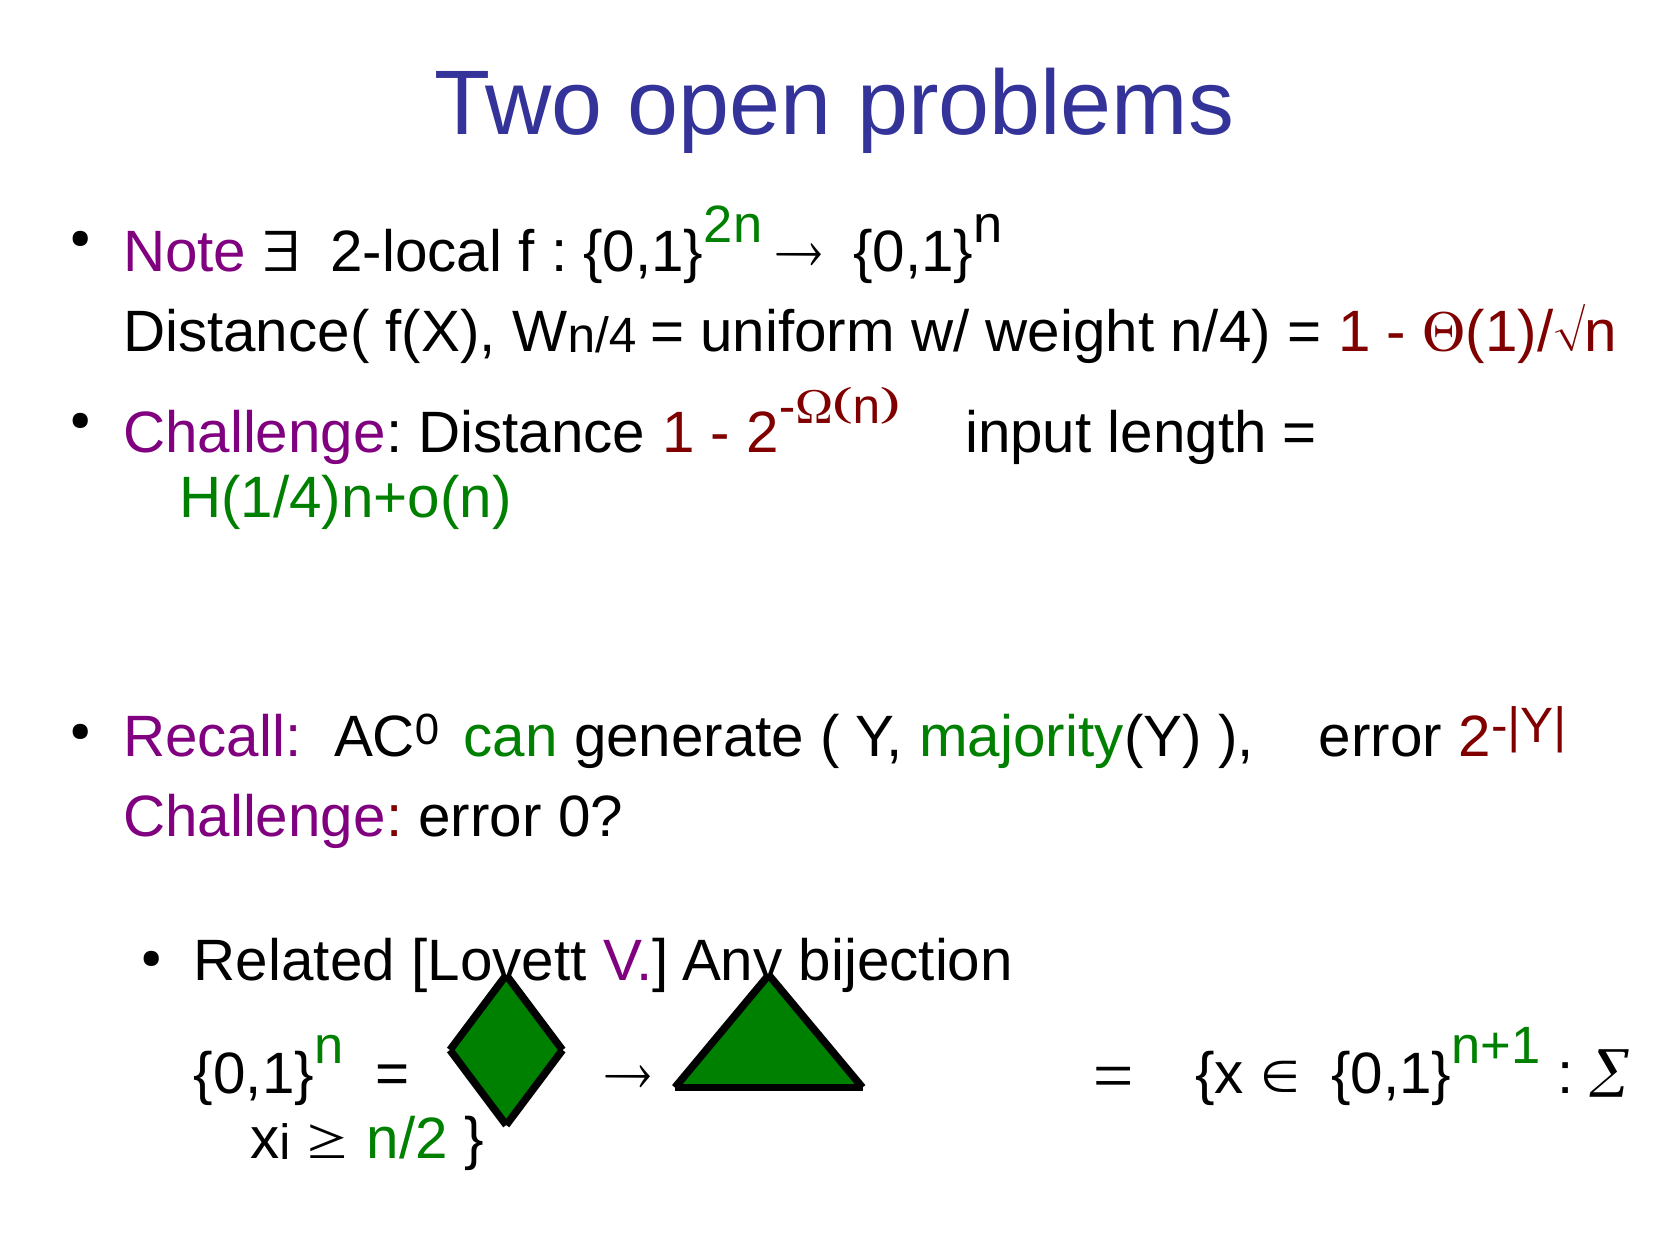

Two open problems
# Note  2-local f : {0,1}2n  {0,1}n
Distance( f(X), Wn/4 = uniform w/ weight n/4) = 1 - Q(1)/n
Challenge: Distance 1 - 2-(n) input length = H(1/4)n+o(n)
Recall: AC0 can generate ( Y, majority(Y) ), error 2-|Y|
Challenge: error 0?
Related [Lovett V.] Any bijection
{0,1}n =  = {x  {0,1}n+1 :  xi  n/2 }
has large expected hamming distortion? (n even)